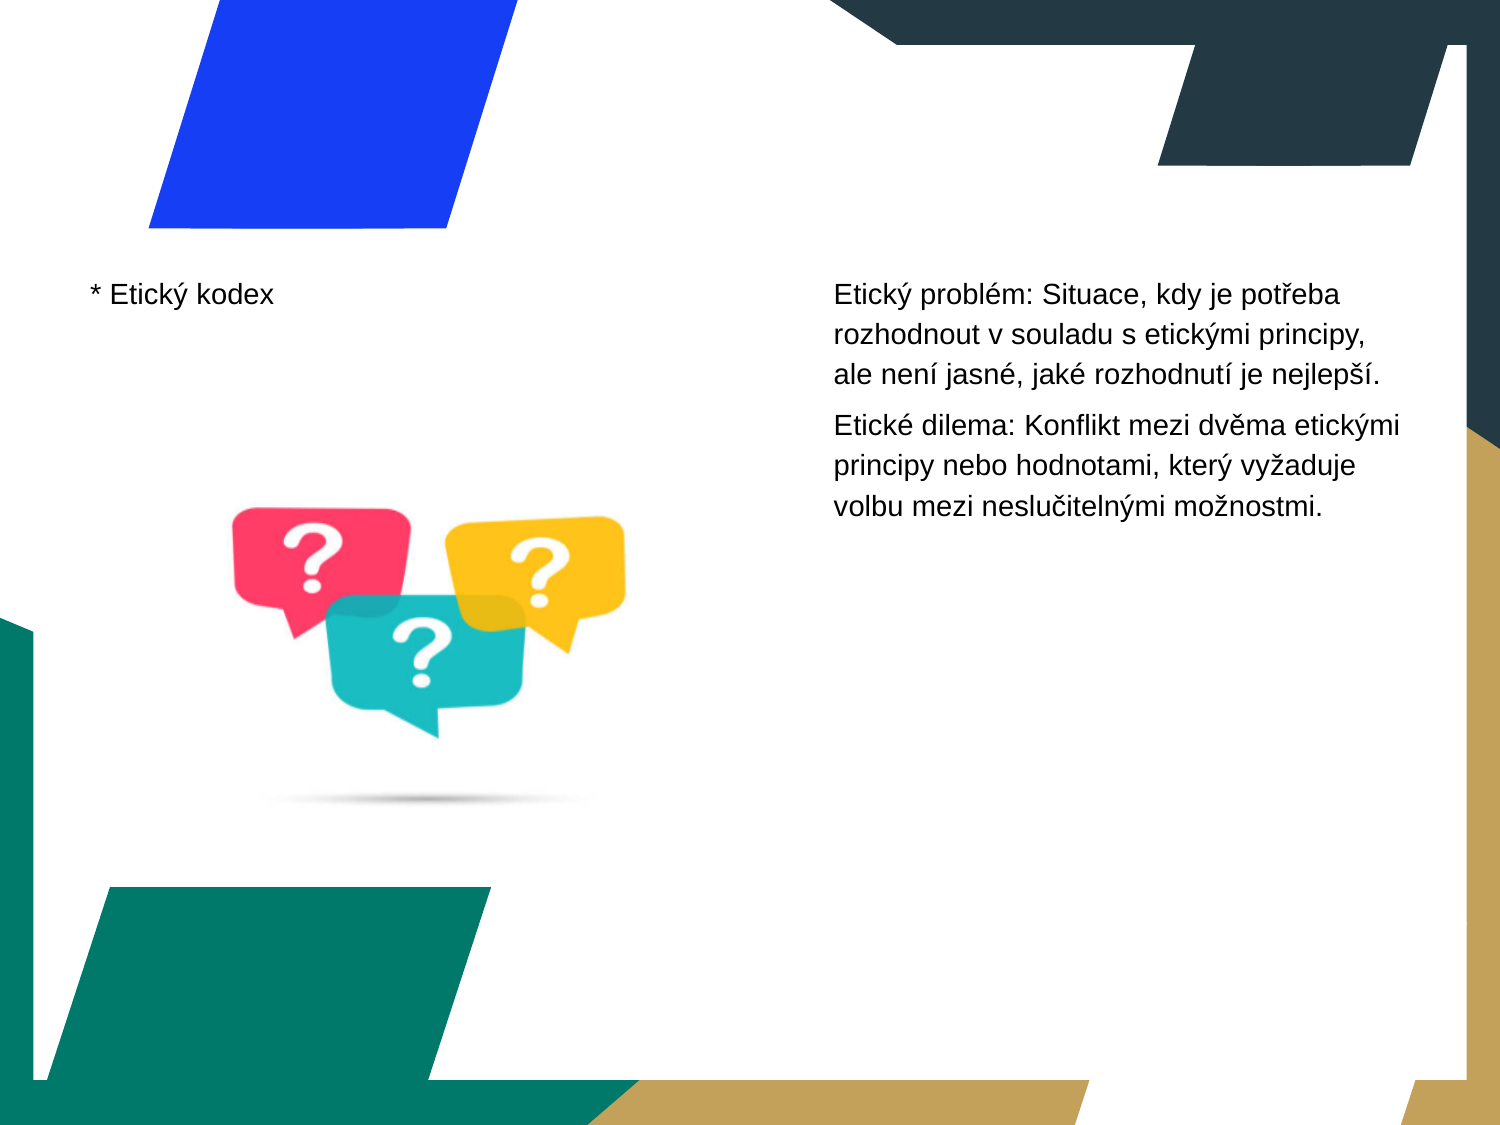

#
* Etický kodex
Etický problém: Situace, kdy je potřeba rozhodnout v souladu s etickými principy, ale není jasné, jaké rozhodnutí je nejlepší.
Etické dilema: Konflikt mezi dvěma etickými principy nebo hodnotami, který vyžaduje volbu mezi neslučitelnými možnostmi.